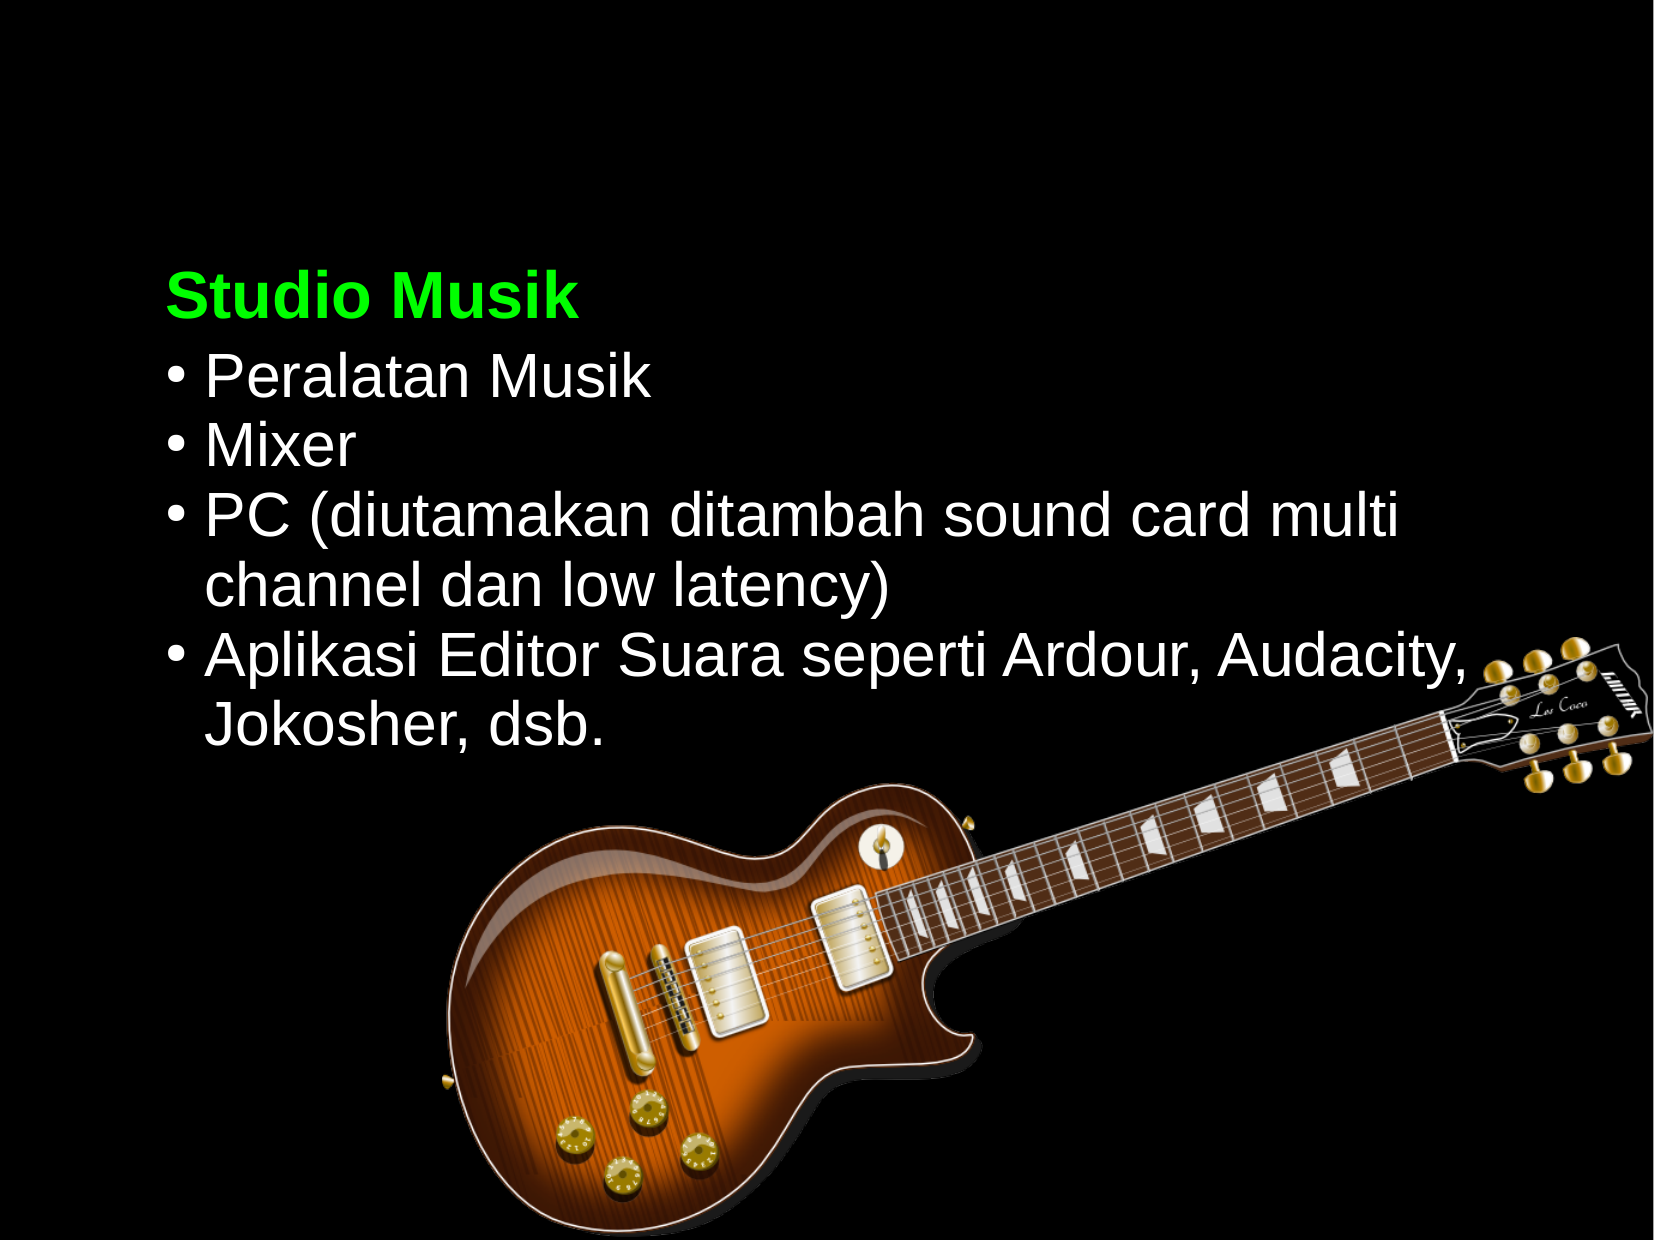

Studio Musik
 Peralatan Musik
 Mixer
 PC (diutamakan ditambah sound card multi
 channel dan low latency)
 Aplikasi Editor Suara seperti Ardour, Audacity,
 Jokosher, dsb.